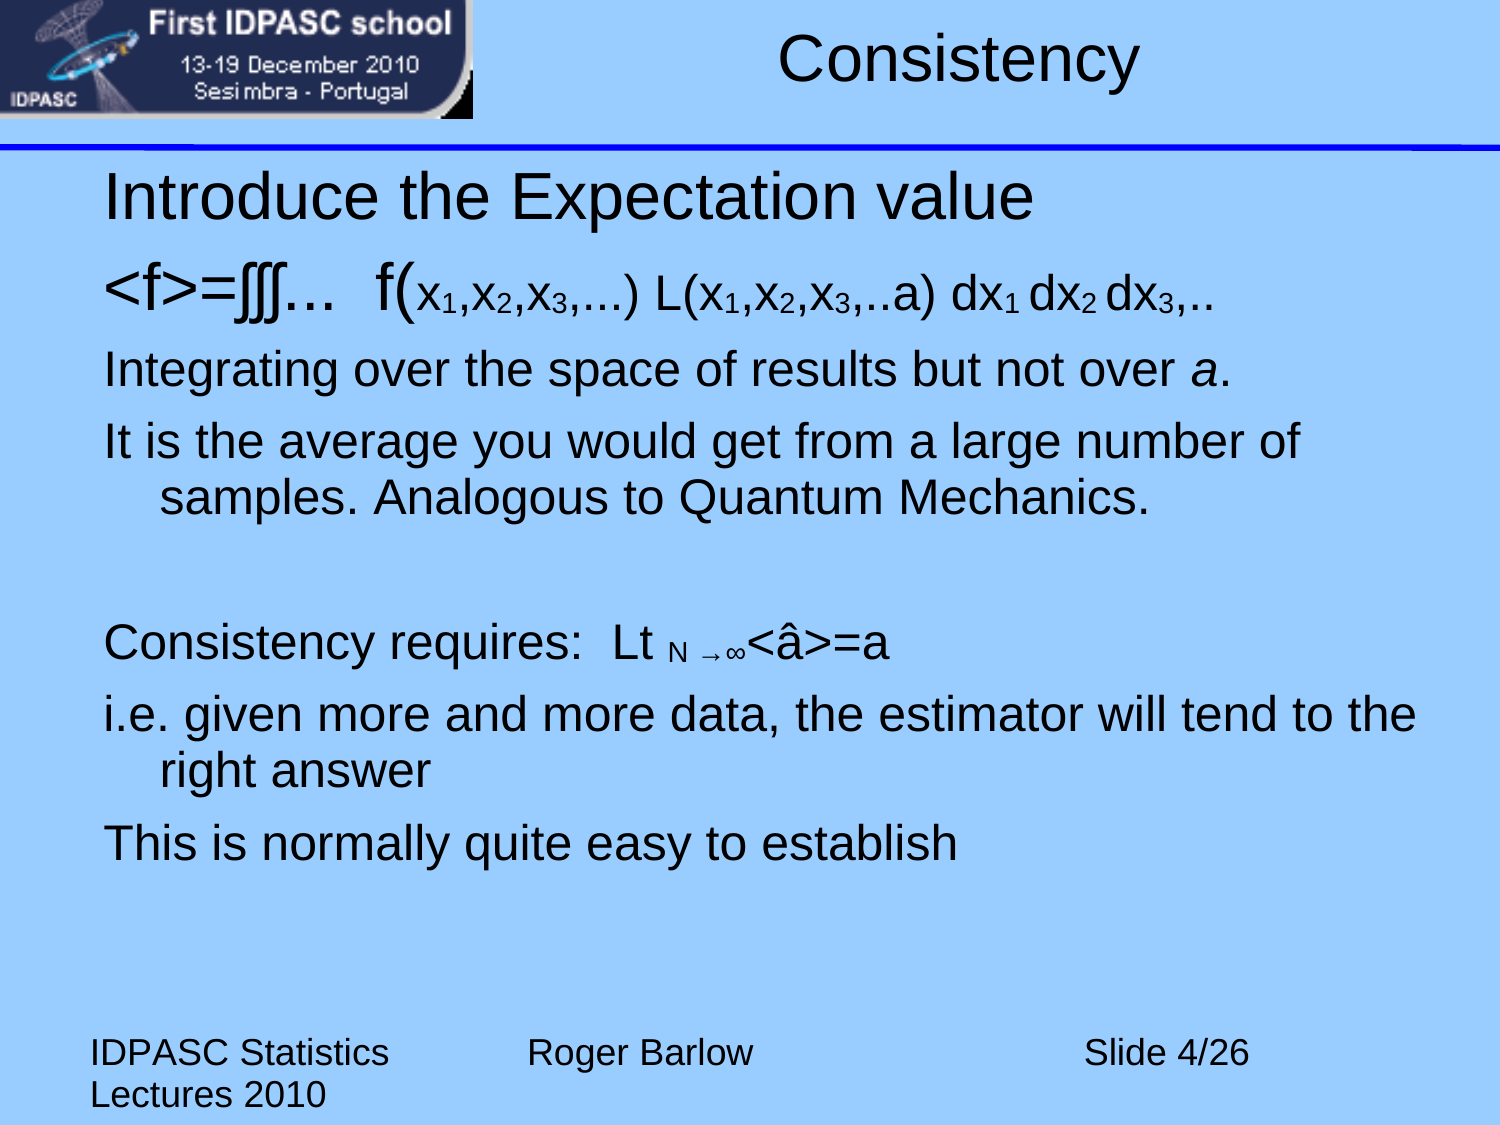

# Consistency
Introduce the Expectation value
<f>=ʃʃʃ... f(x1,x2,x3,...) L(x1,x2,x3,..a) dx1 dx2 dx3,..
Integrating over the space of results but not over a.
It is the average you would get from a large number of samples. Analogous to Quantum Mechanics.
Consistency requires: Lt N →∞<â>=a
i.e. given more and more data, the estimator will tend to the right answer
This is normally quite easy to establish
4